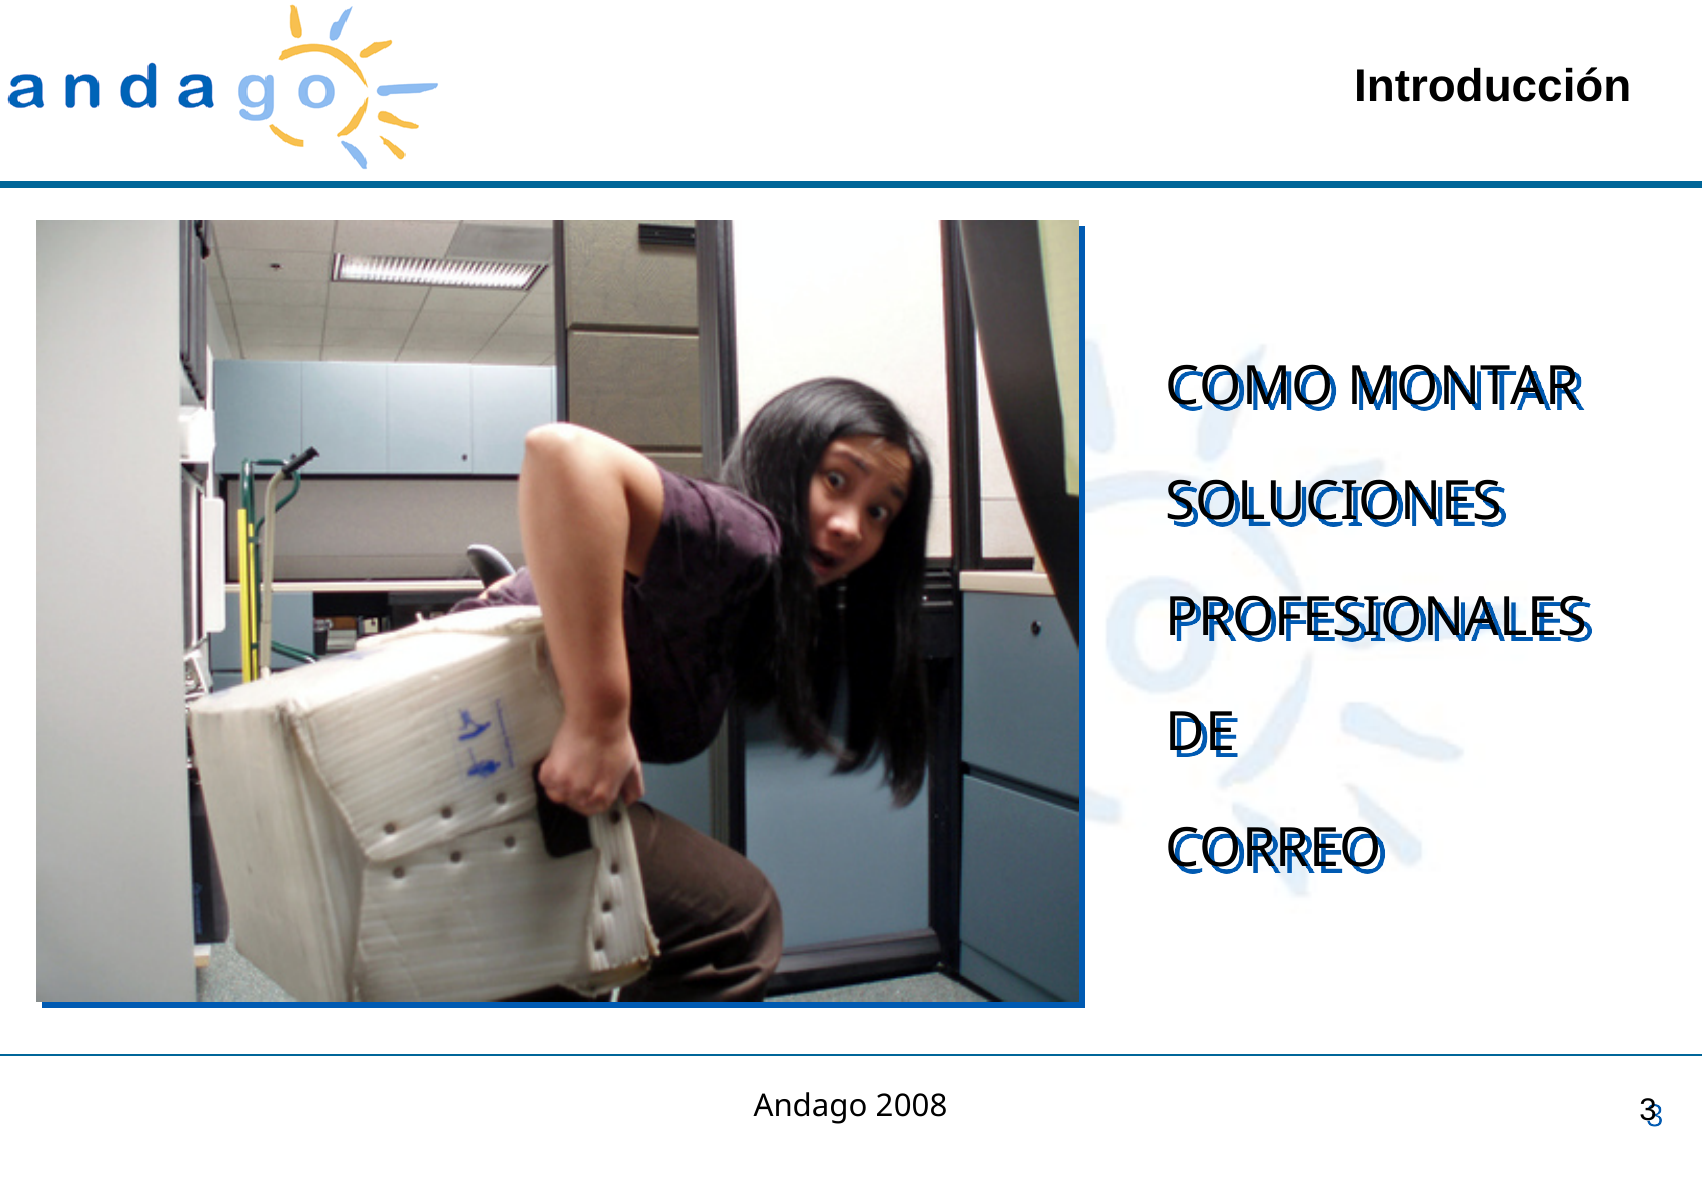

# Introducción
COMO MONTAR
SOLUCIONES
PROFESIONALES
DE
CORREO